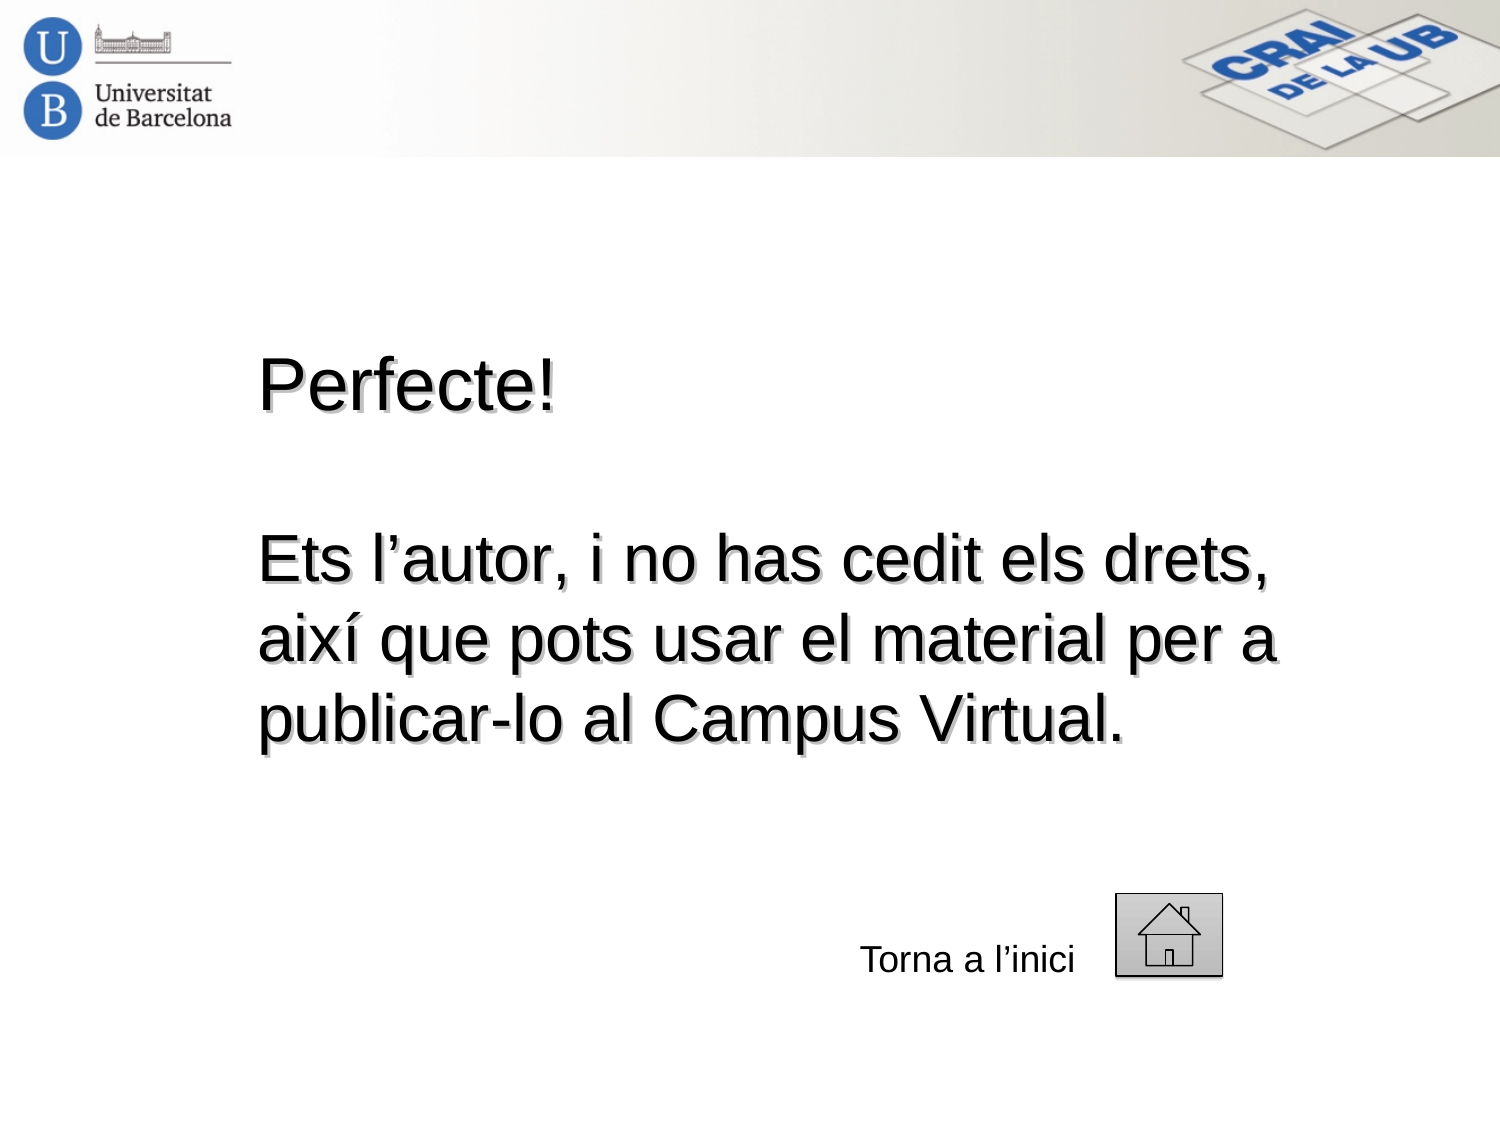

# Perfecte! Ets l’autor, i no has cedit els drets, així que pots usar el material per a publicar-lo al Campus Virtual.
Torna a l’inici